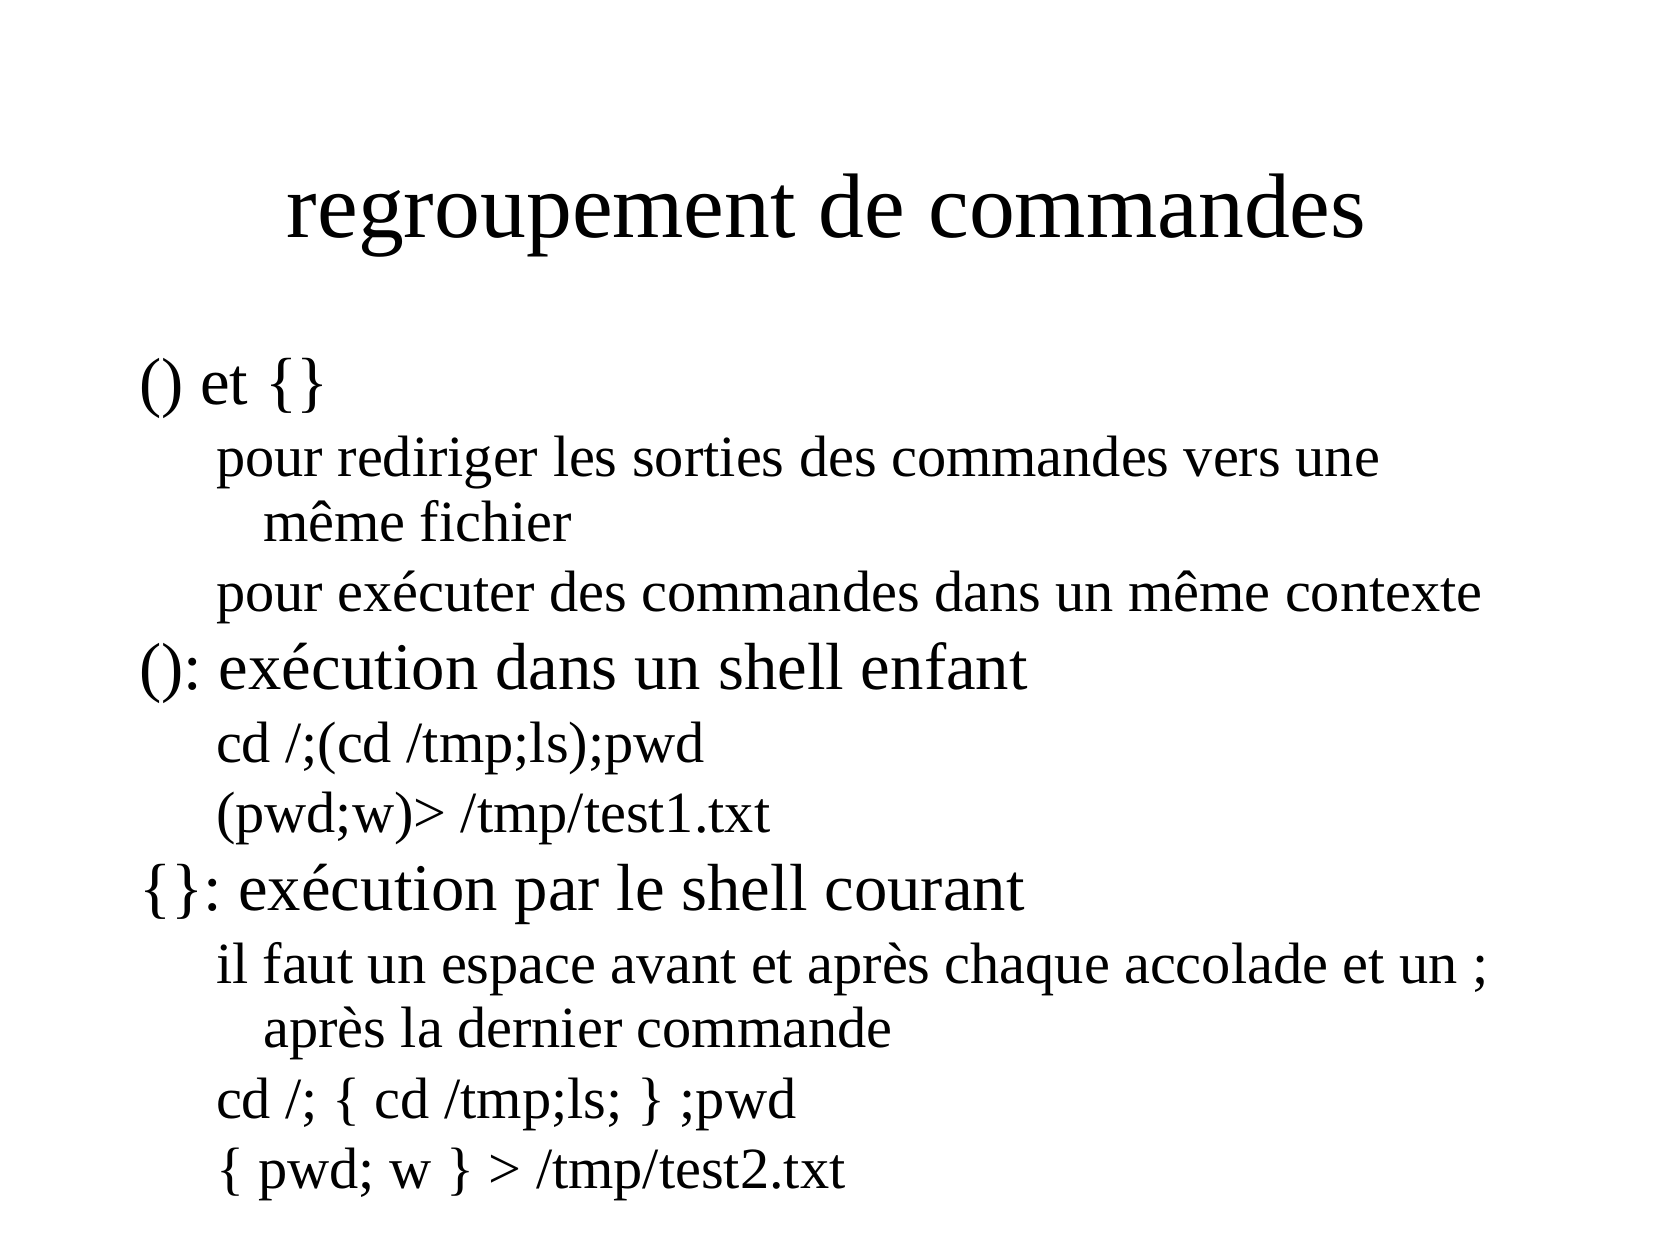

# regroupement de commandes
() et {}
pour rediriger les sorties des commandes vers une même fichier
pour exécuter des commandes dans un même contexte
(): exécution dans un shell enfant
cd /;(cd /tmp;ls);pwd
(pwd;w)> /tmp/test1.txt
{}: exécution par le shell courant
il faut un espace avant et après chaque accolade et un ; après la dernier commande
cd /; { cd /tmp;ls; } ;pwd
{ pwd; w } > /tmp/test2.txt